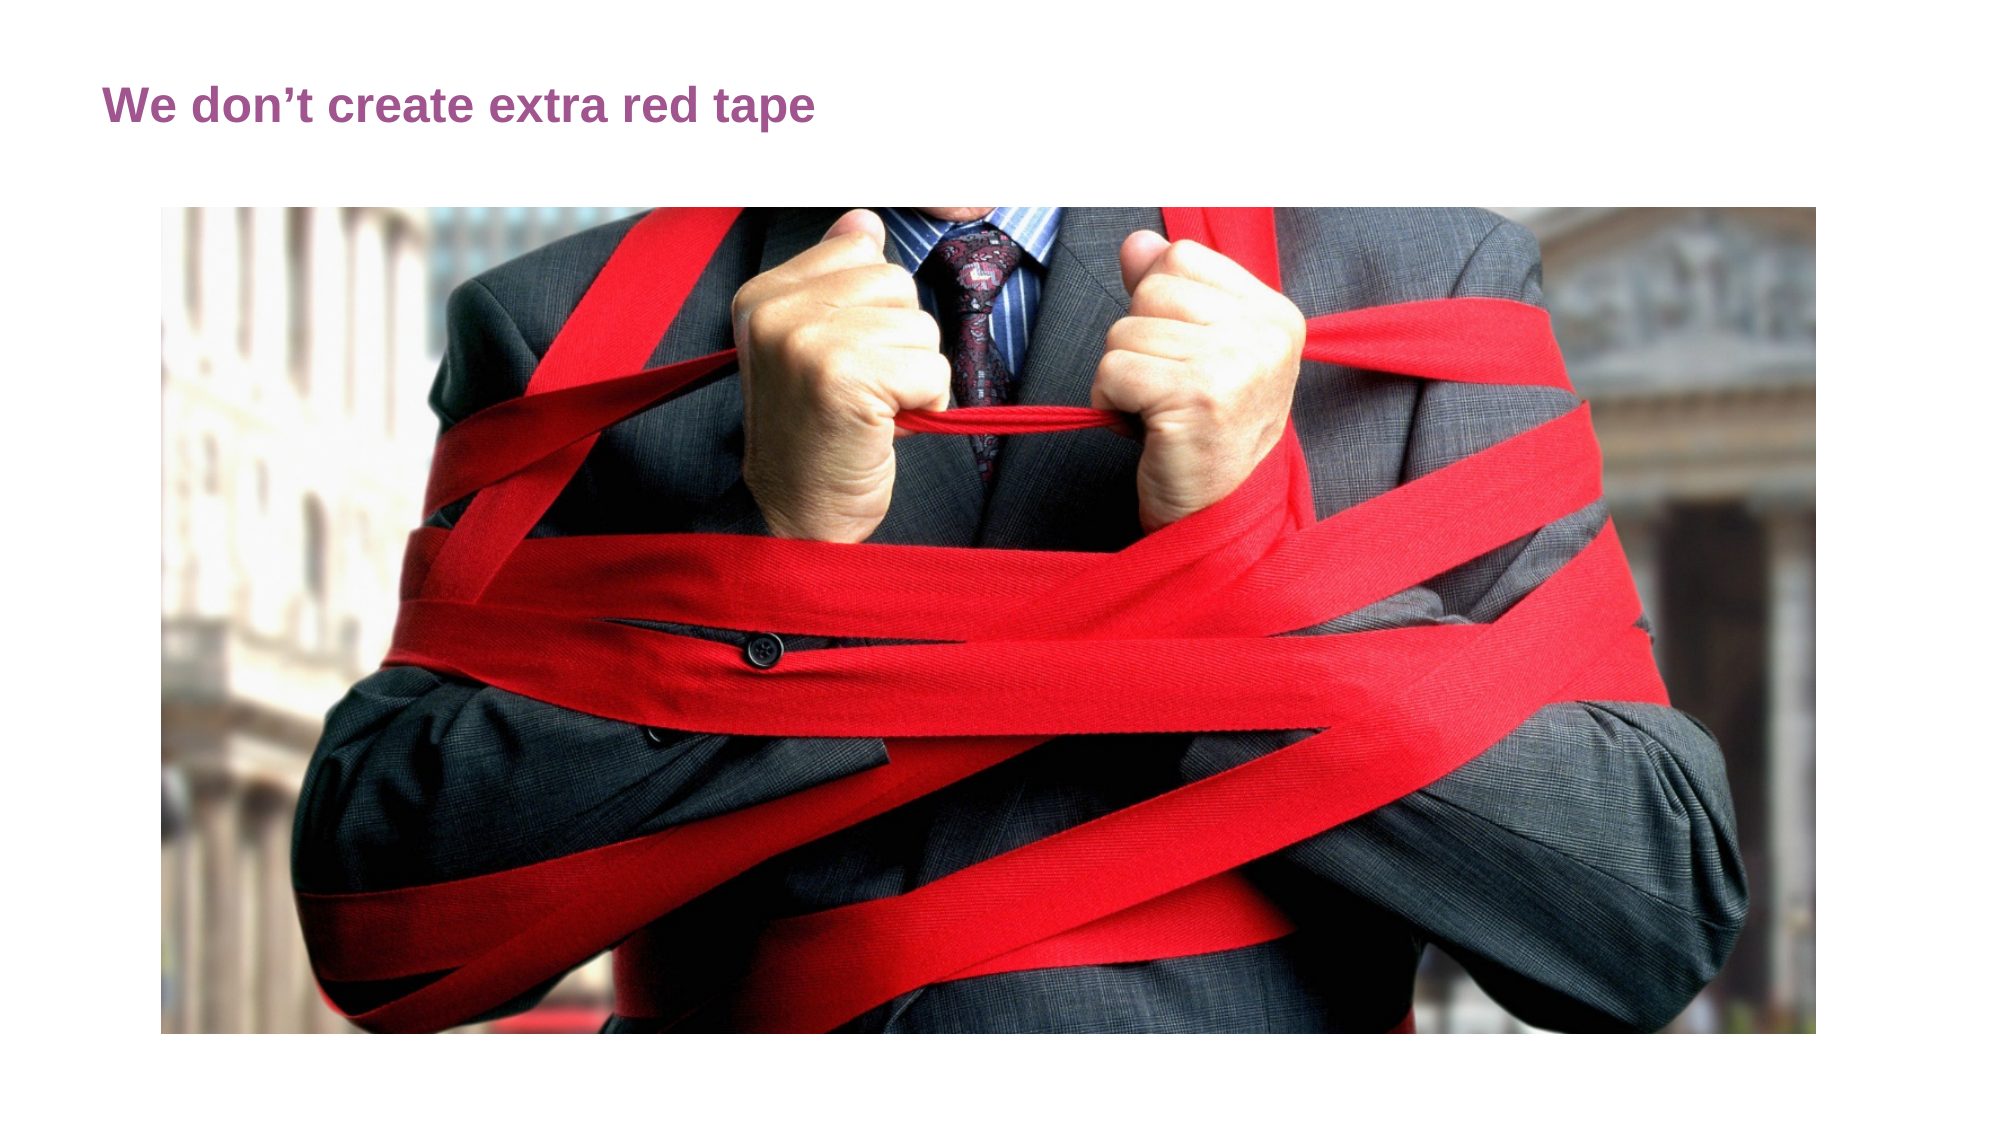

# We don’t create extra red tape